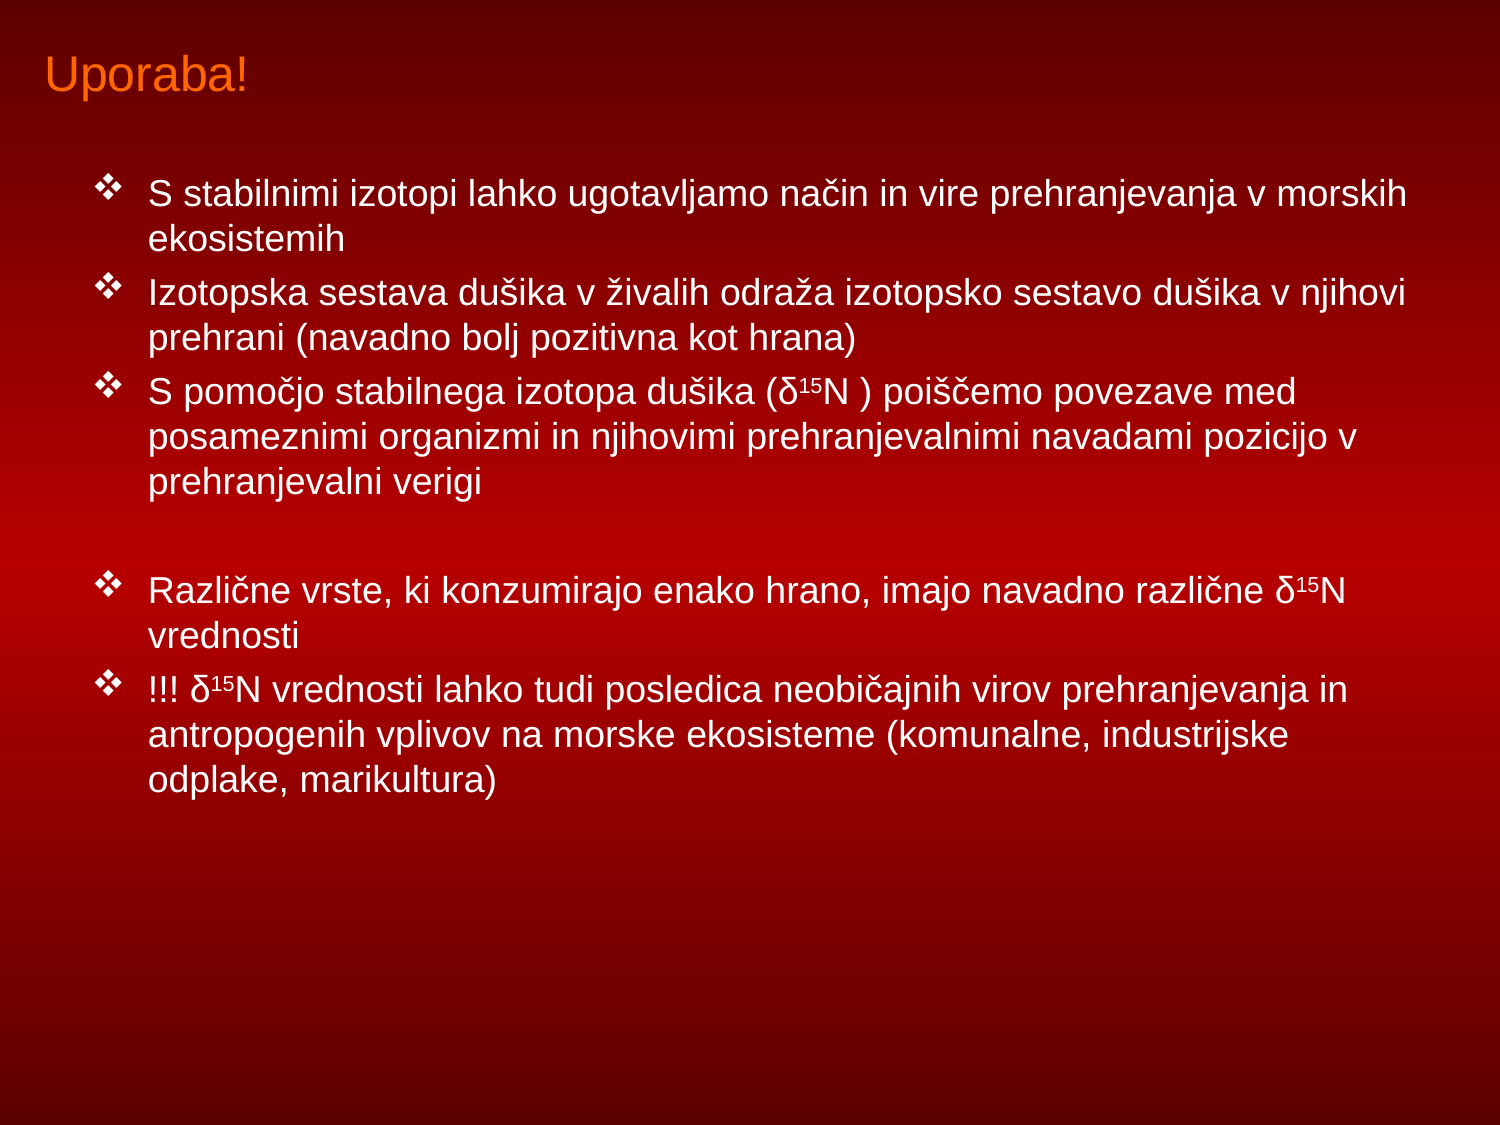

# Uporaba!
S stabilnimi izotopi lahko ugotavljamo način in vire prehranjevanja v morskih ekosistemih
Izotopska sestava dušika v živalih odraža izotopsko sestavo dušika v njihovi prehrani (navadno bolj pozitivna kot hrana)
S pomočjo stabilnega izotopa dušika (δ15N ) poiščemo povezave med posameznimi organizmi in njihovimi prehranjevalnimi navadami pozicijo v prehranjevalni verigi
Različne vrste, ki konzumirajo enako hrano, imajo navadno različne δ15N vrednosti
!!! δ15N vrednosti lahko tudi posledica neobičajnih virov prehranjevanja in antropogenih vplivov na morske ekosisteme (komunalne, industrijske odplake, marikultura)